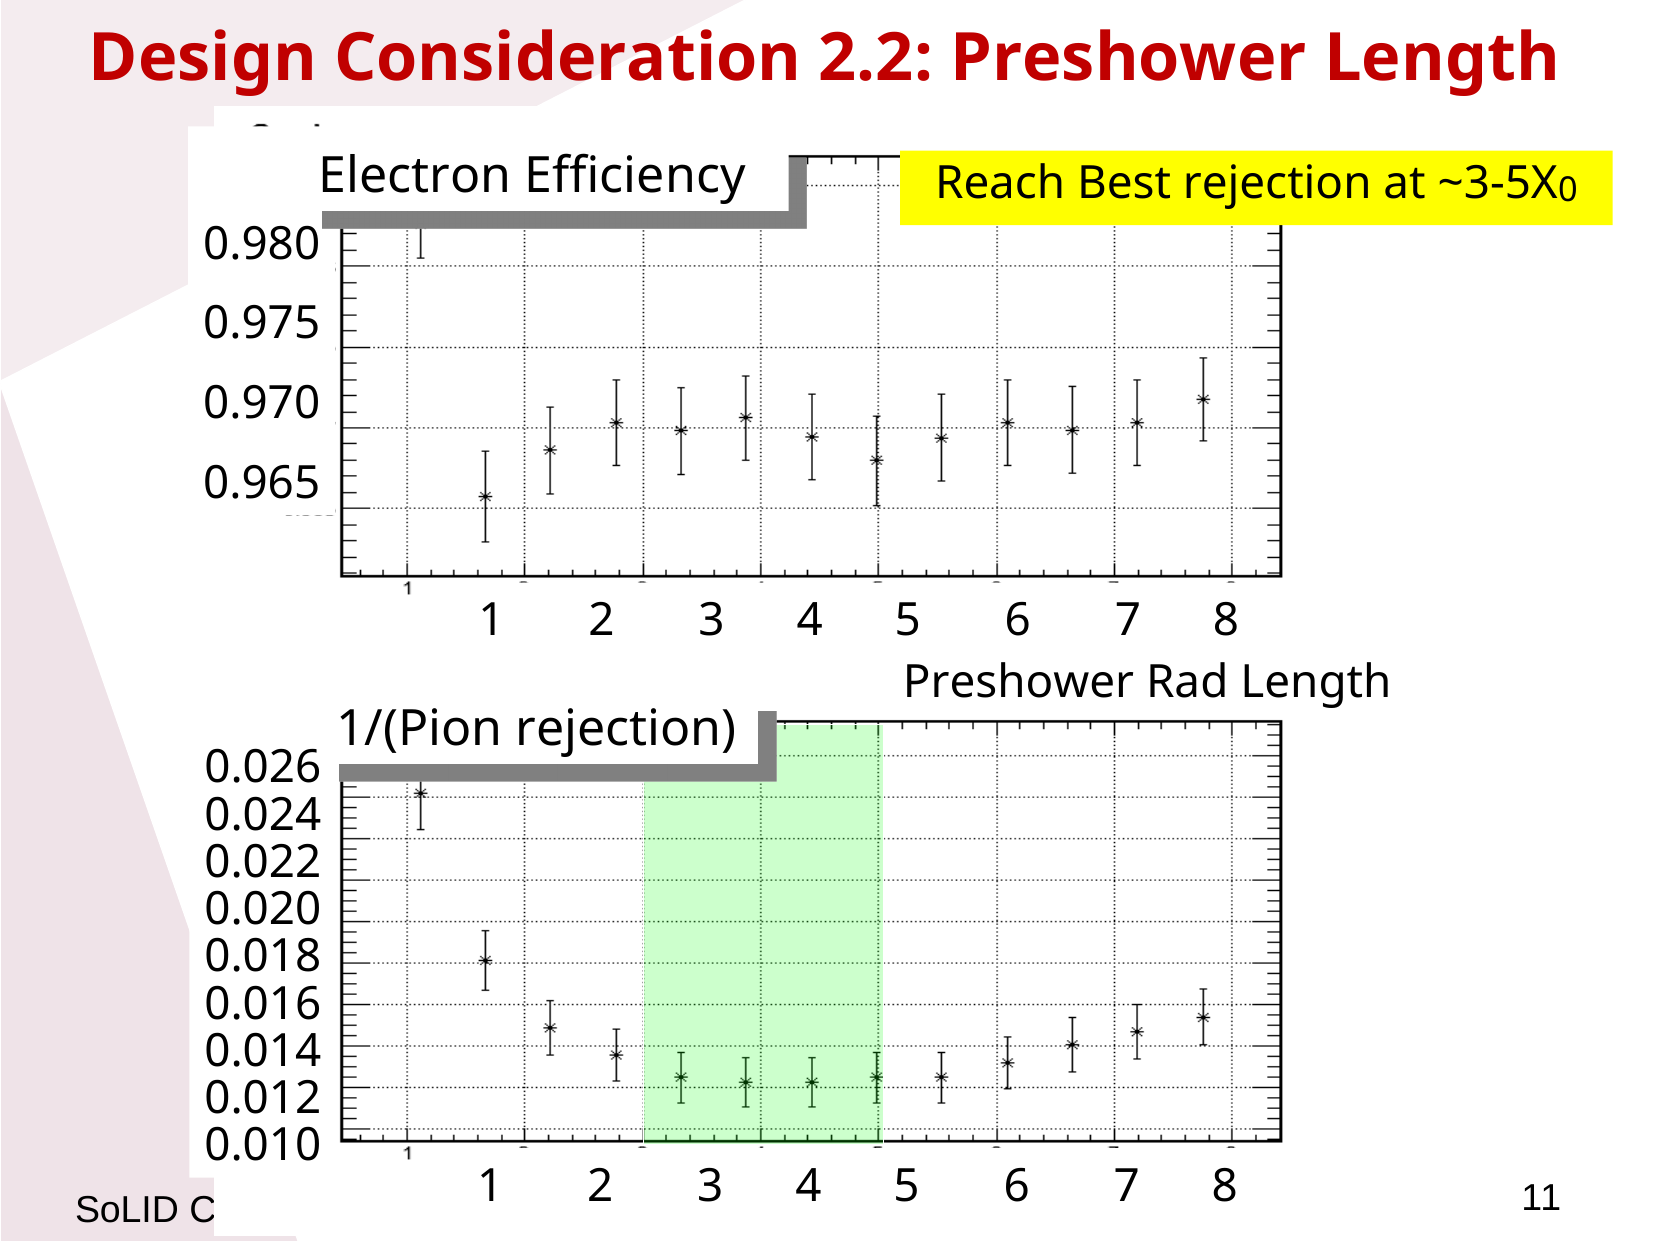

# Design Consideration 2.2: Preshower Length
0.980
0.975
0.970
0.965
Electron Efficiency
Reach Best rejection at ~3-5X0
1 2 3 4 5 6 7 8
0.026
0.024
0.022
0.020
0.018
0.016
0.014
0.012
0.010
Preshower Rad Length
1/(Pion rejection)
1 2 3 4 5 6 7 8
11